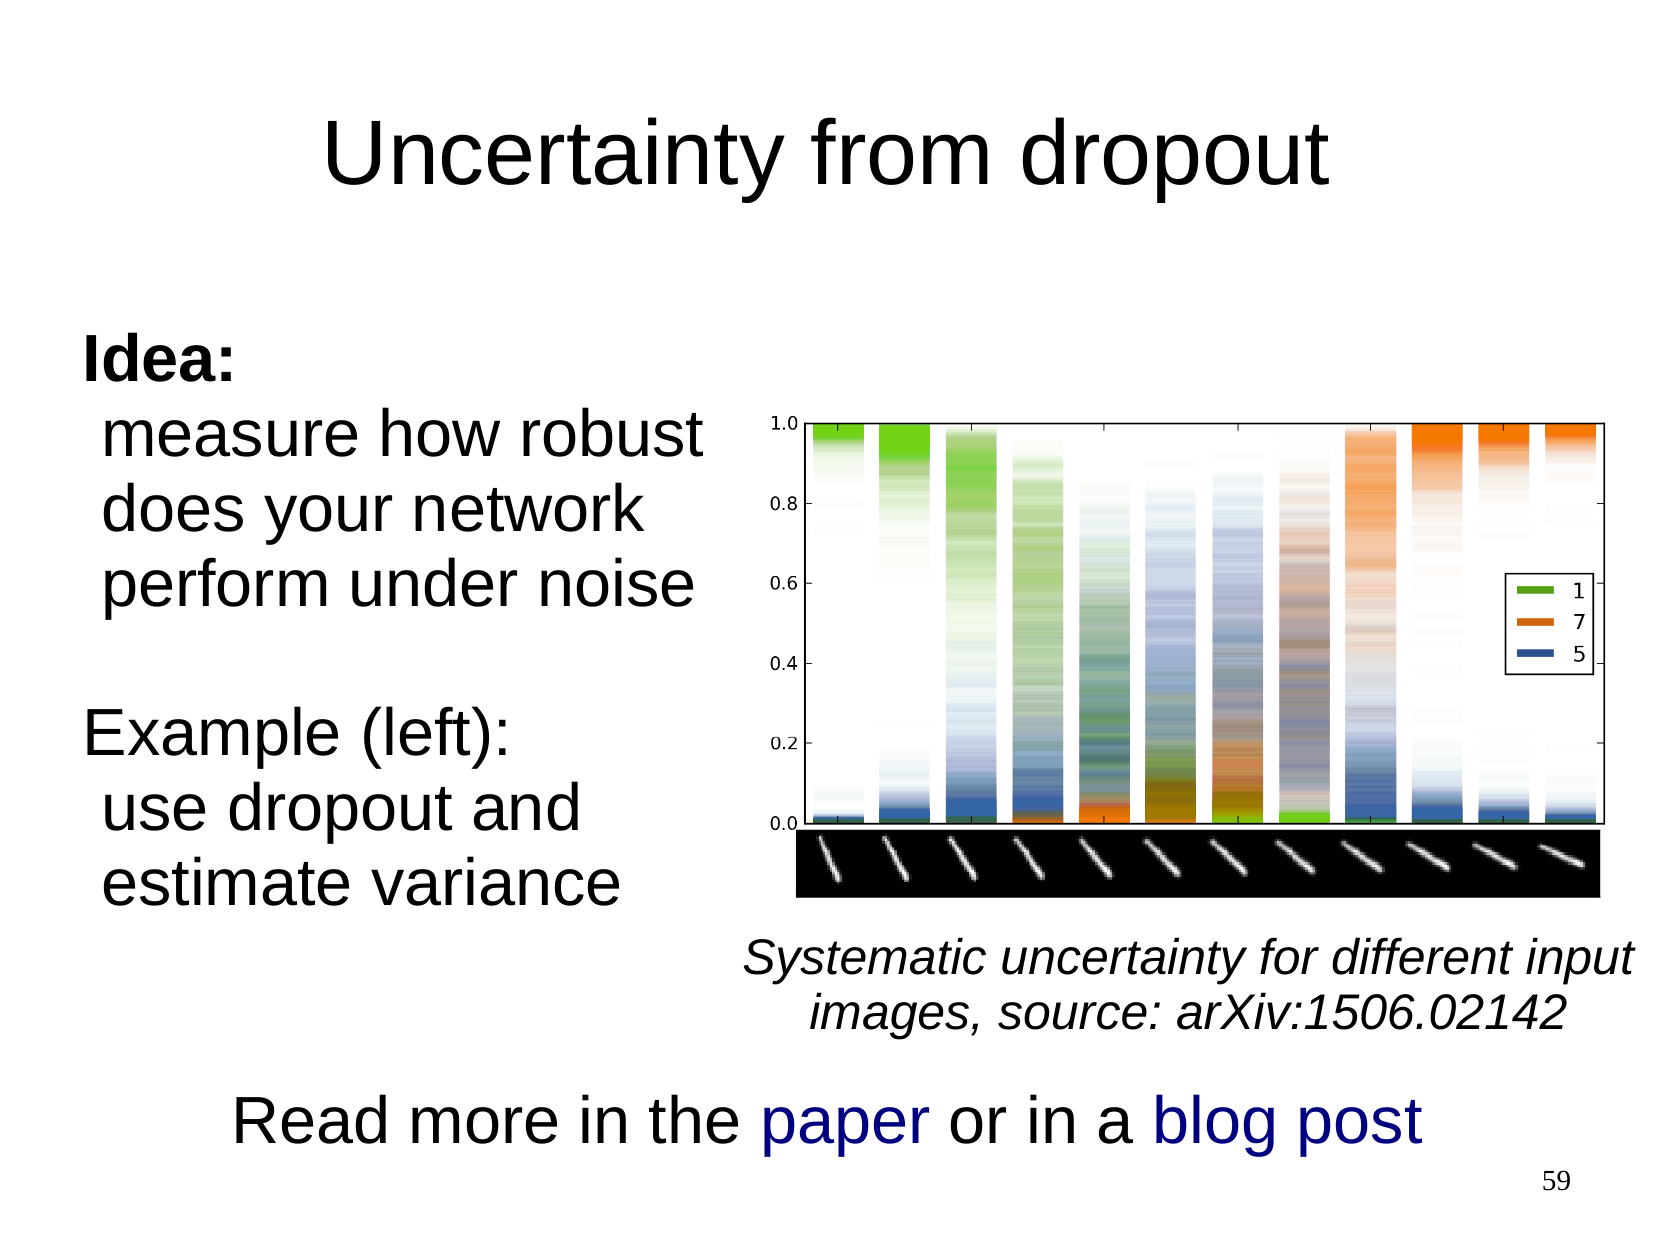

# Uncertainty from dropout
Idea:
 measure how robust
 does your network
 perform under noise
Example (left):
 use dropout and
 estimate variance
Systematic uncertainty for different input images, source: arXiv:1506.02142
Read more in the paper or in a blog post
59